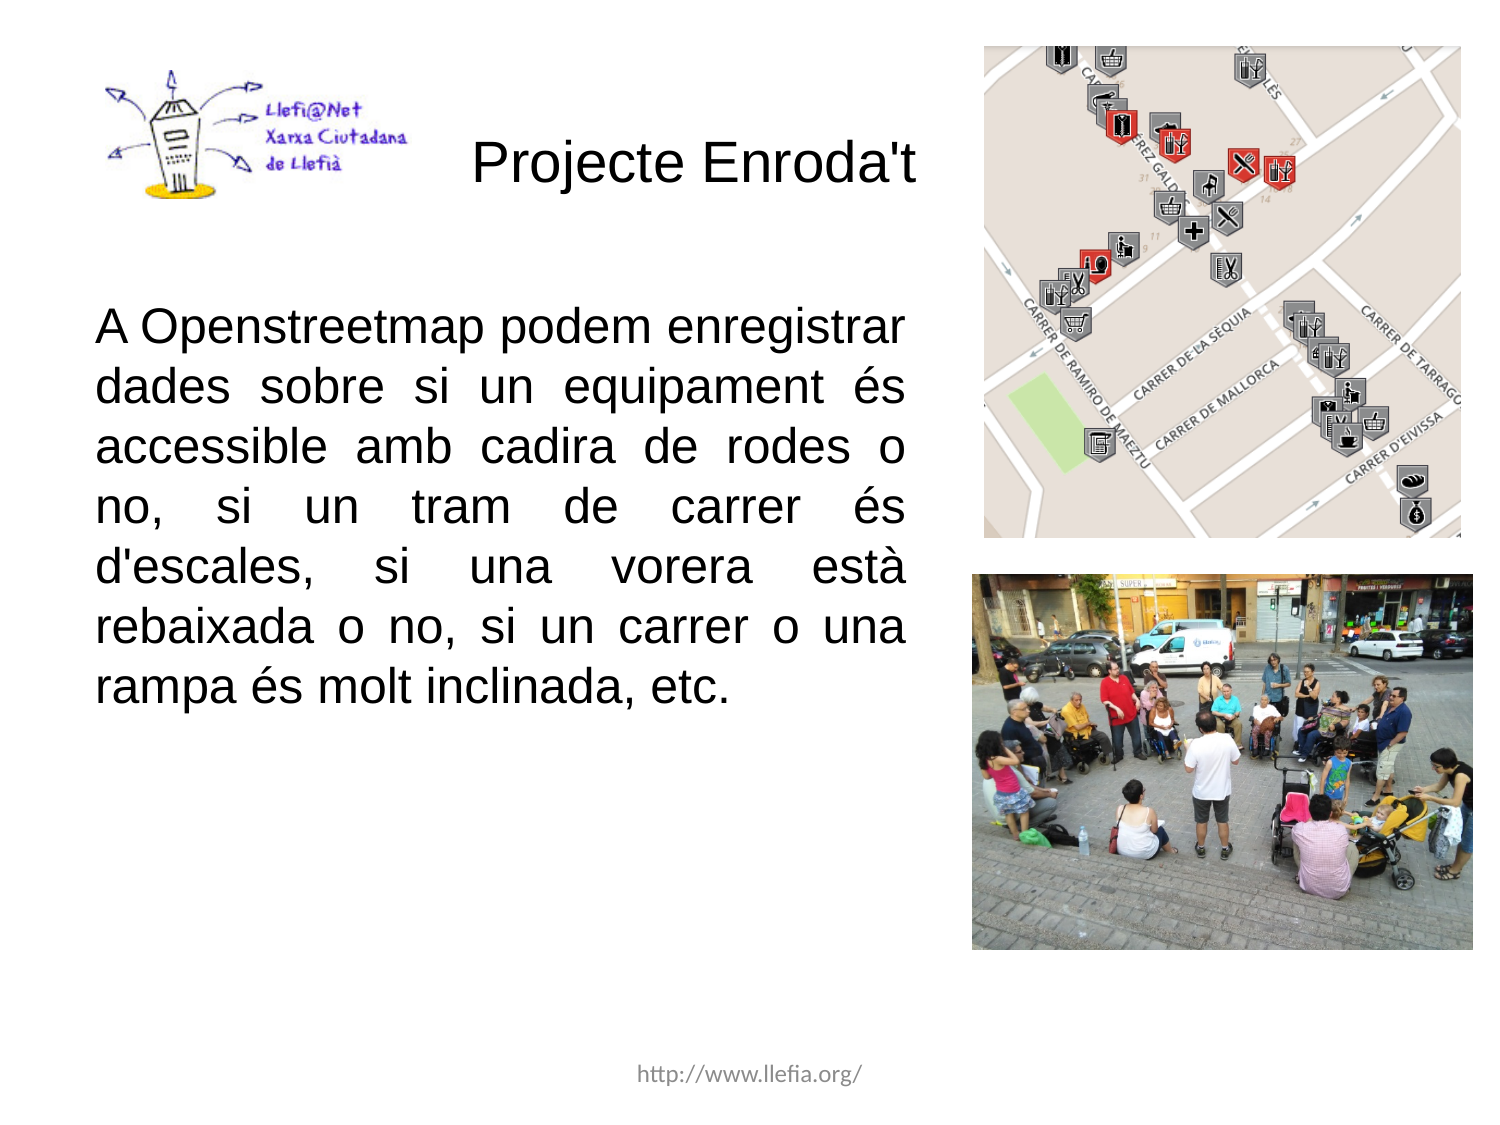

Projecte Enroda't
# A Openstreetmap podem enregistrar dades sobre si un equipament és accessible amb cadira de rodes o no, si un tram de carrer és d'escales, si una vorera està rebaixada o no, si un carrer o una rampa és molt inclinada, etc.
http://www.llefia.org/